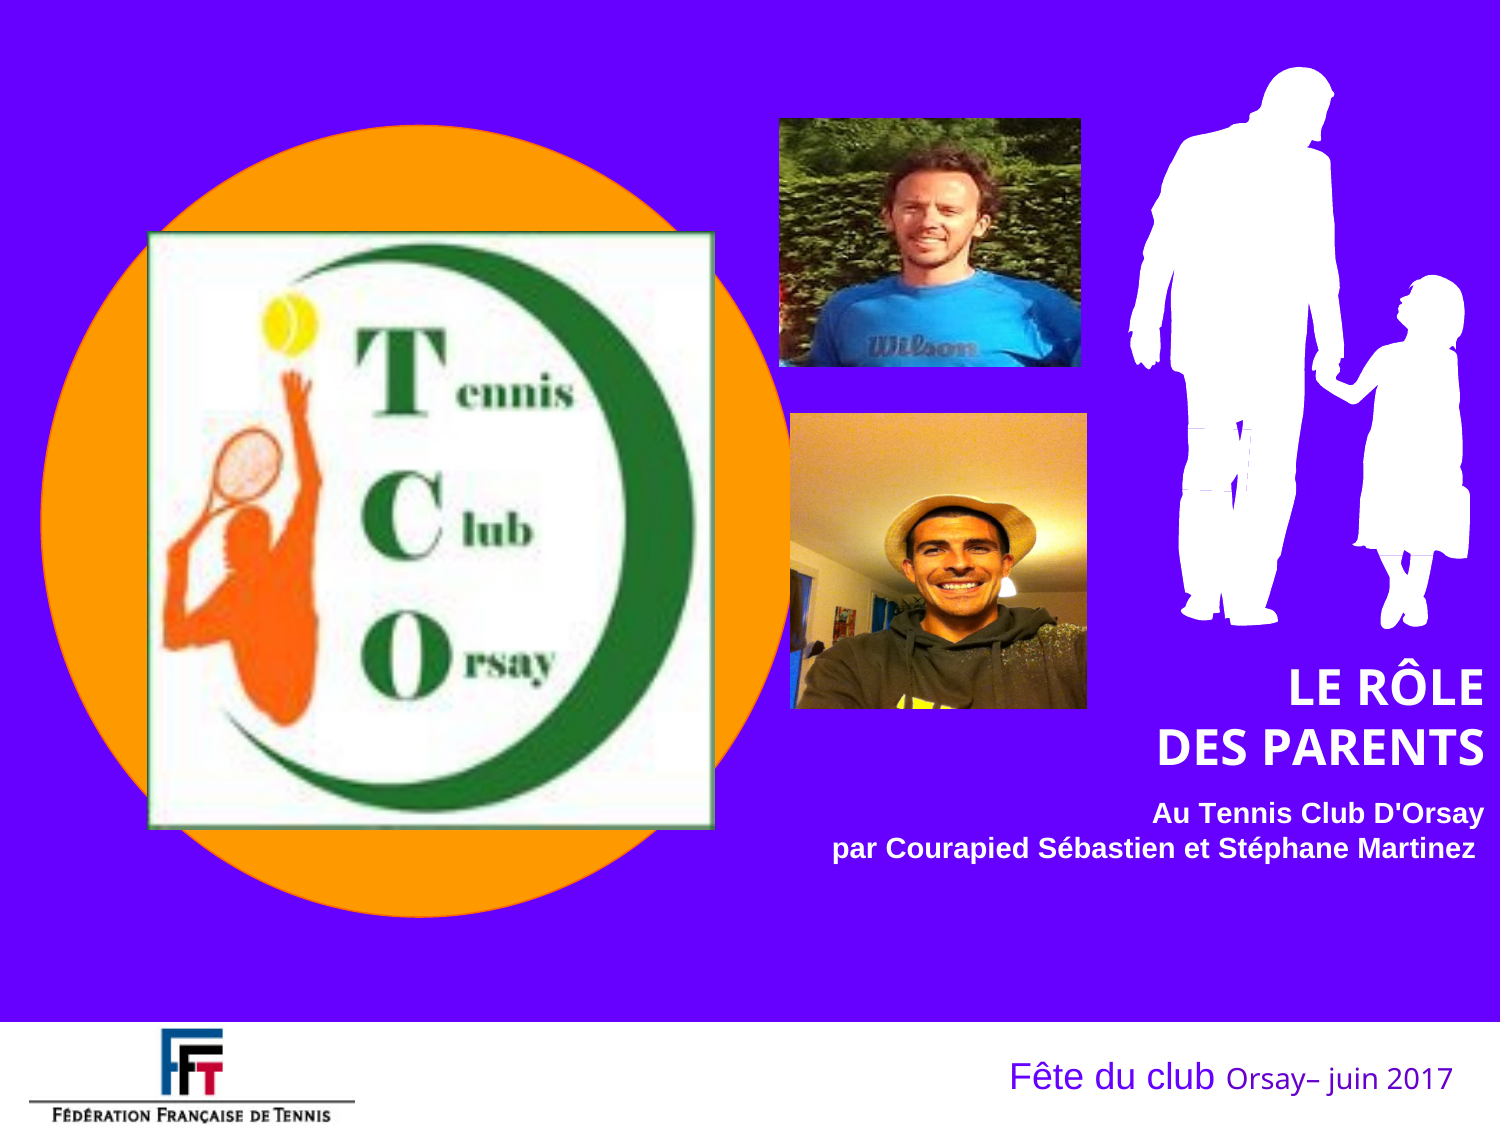

LE RÔLE
DES PARENTS
Au Tennis Club D'Orsay
 par Courapied Sébastien et Stéphane Martinez
						 Fête du club Orsay– juin 2017